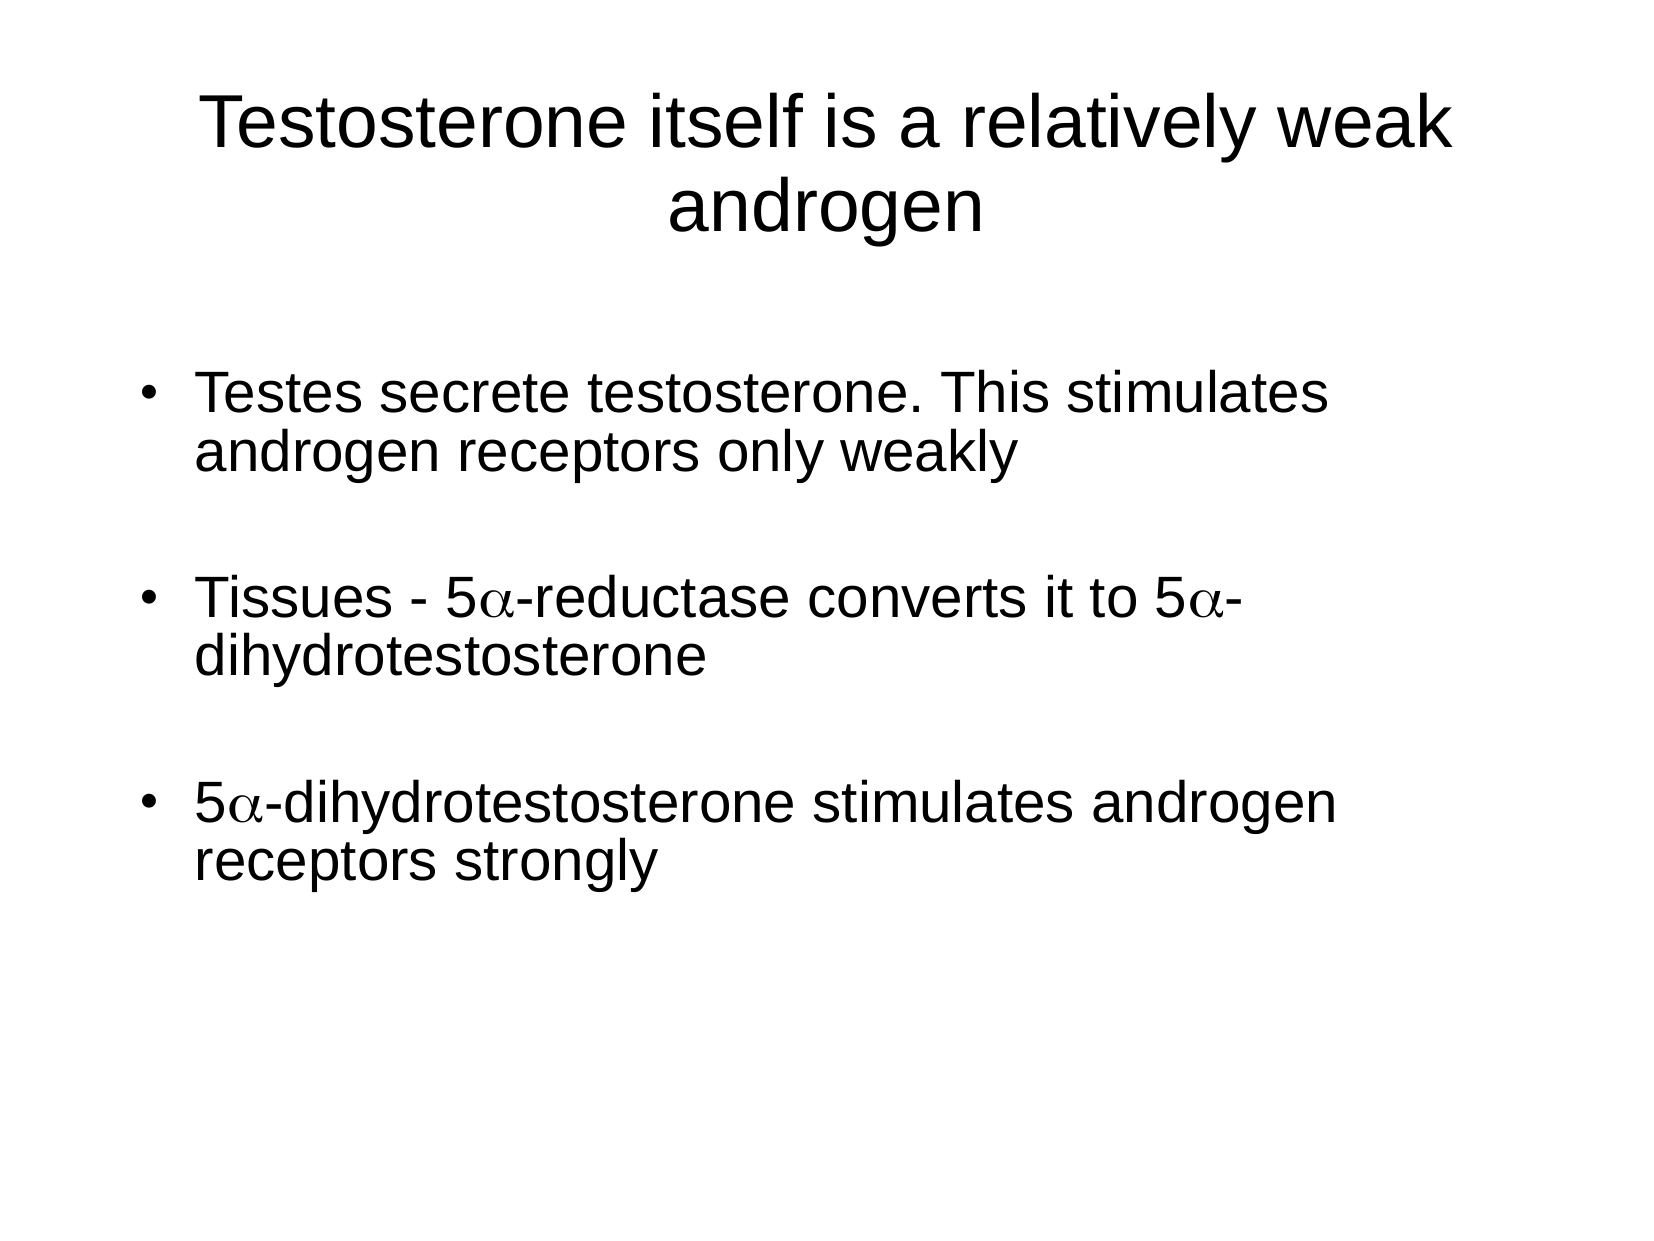

# Testosterone itself is a relatively weak androgen
Testes secrete testosterone. This stimulates androgen receptors only weakly
Tissues - 5-reductase converts it to 5-dihydrotestosterone
5-dihydrotestosterone stimulates androgen receptors strongly